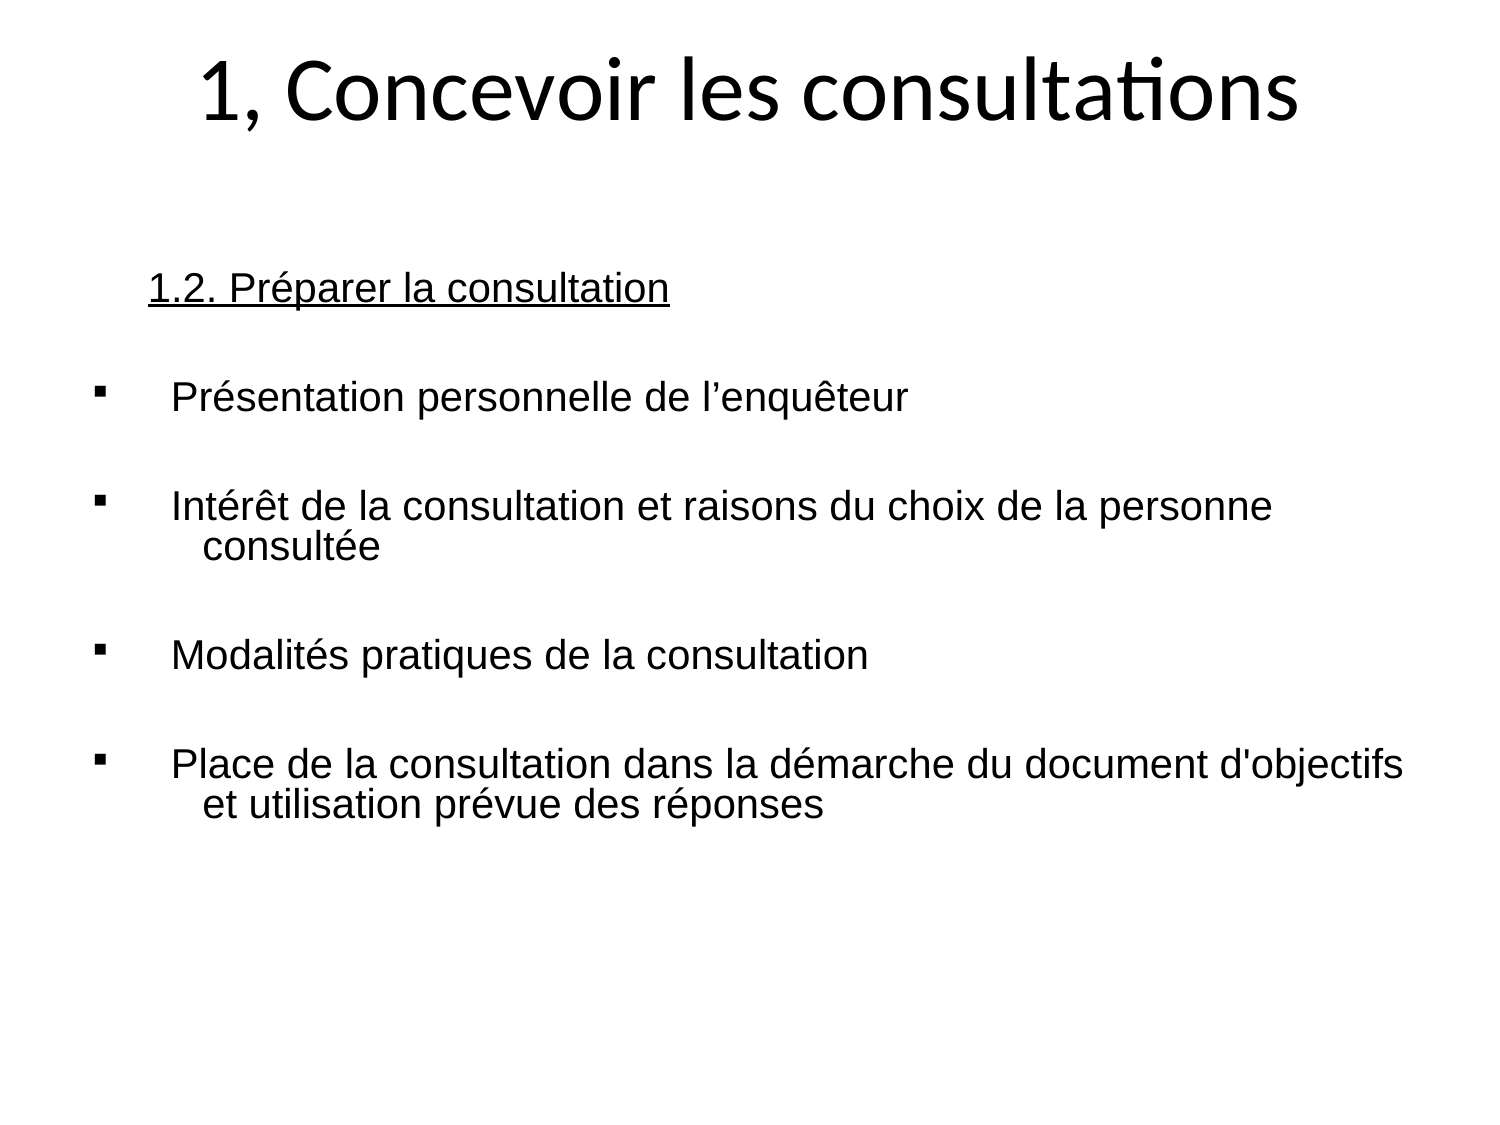

# 1, Concevoir les consultations
1.2. Préparer la consultation
 Présentation personnelle de l’enquêteur
 Intérêt de la consultation et raisons du choix de la personne consultée
 Modalités pratiques de la consultation
 Place de la consultation dans la démarche du document d'objectifs et utilisation prévue des réponses